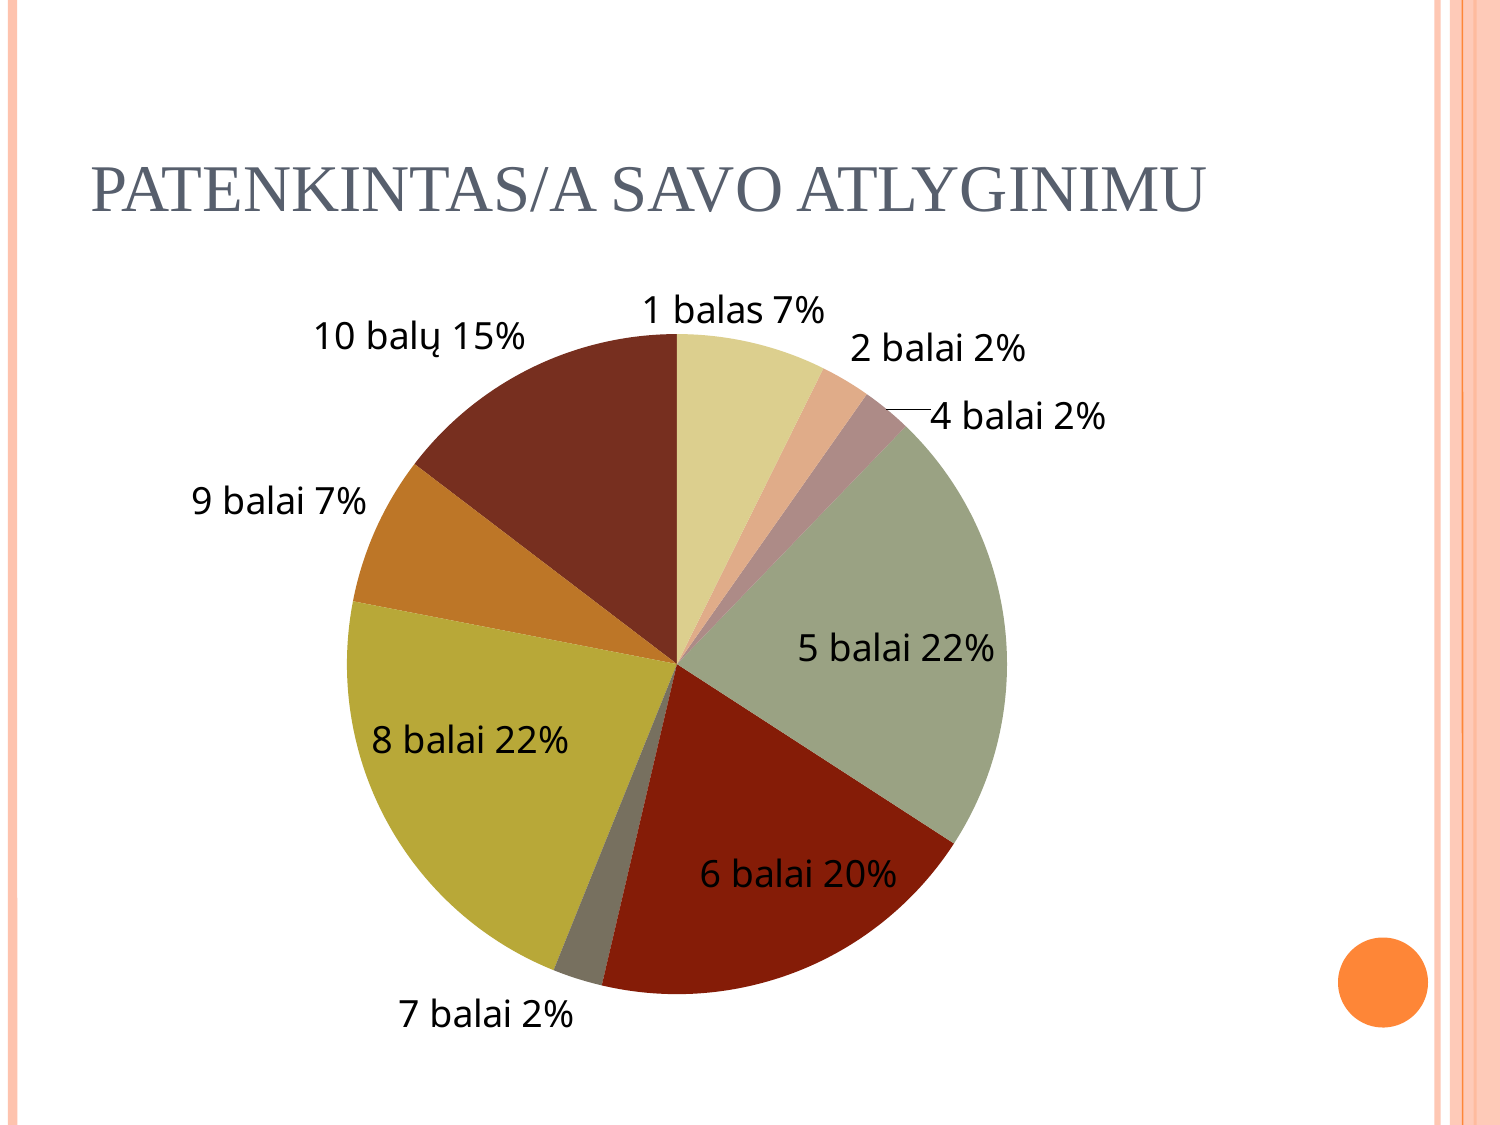

# Patenkintas/a savo atlyginimu
### Chart
| Category | Pardavimas |
|---|---|
| 10 balų | 6.0 |
| 9 balai | 3.0 |
| 8 balai | 9.0 |
| 7 balai | 1.0 |
| 6 balai | 8.0 |
| 5 balai | 9.0 |
| 4 balai | 1.0 |
| 2 balai | 1.0 |
| 1 balas | 3.0 |